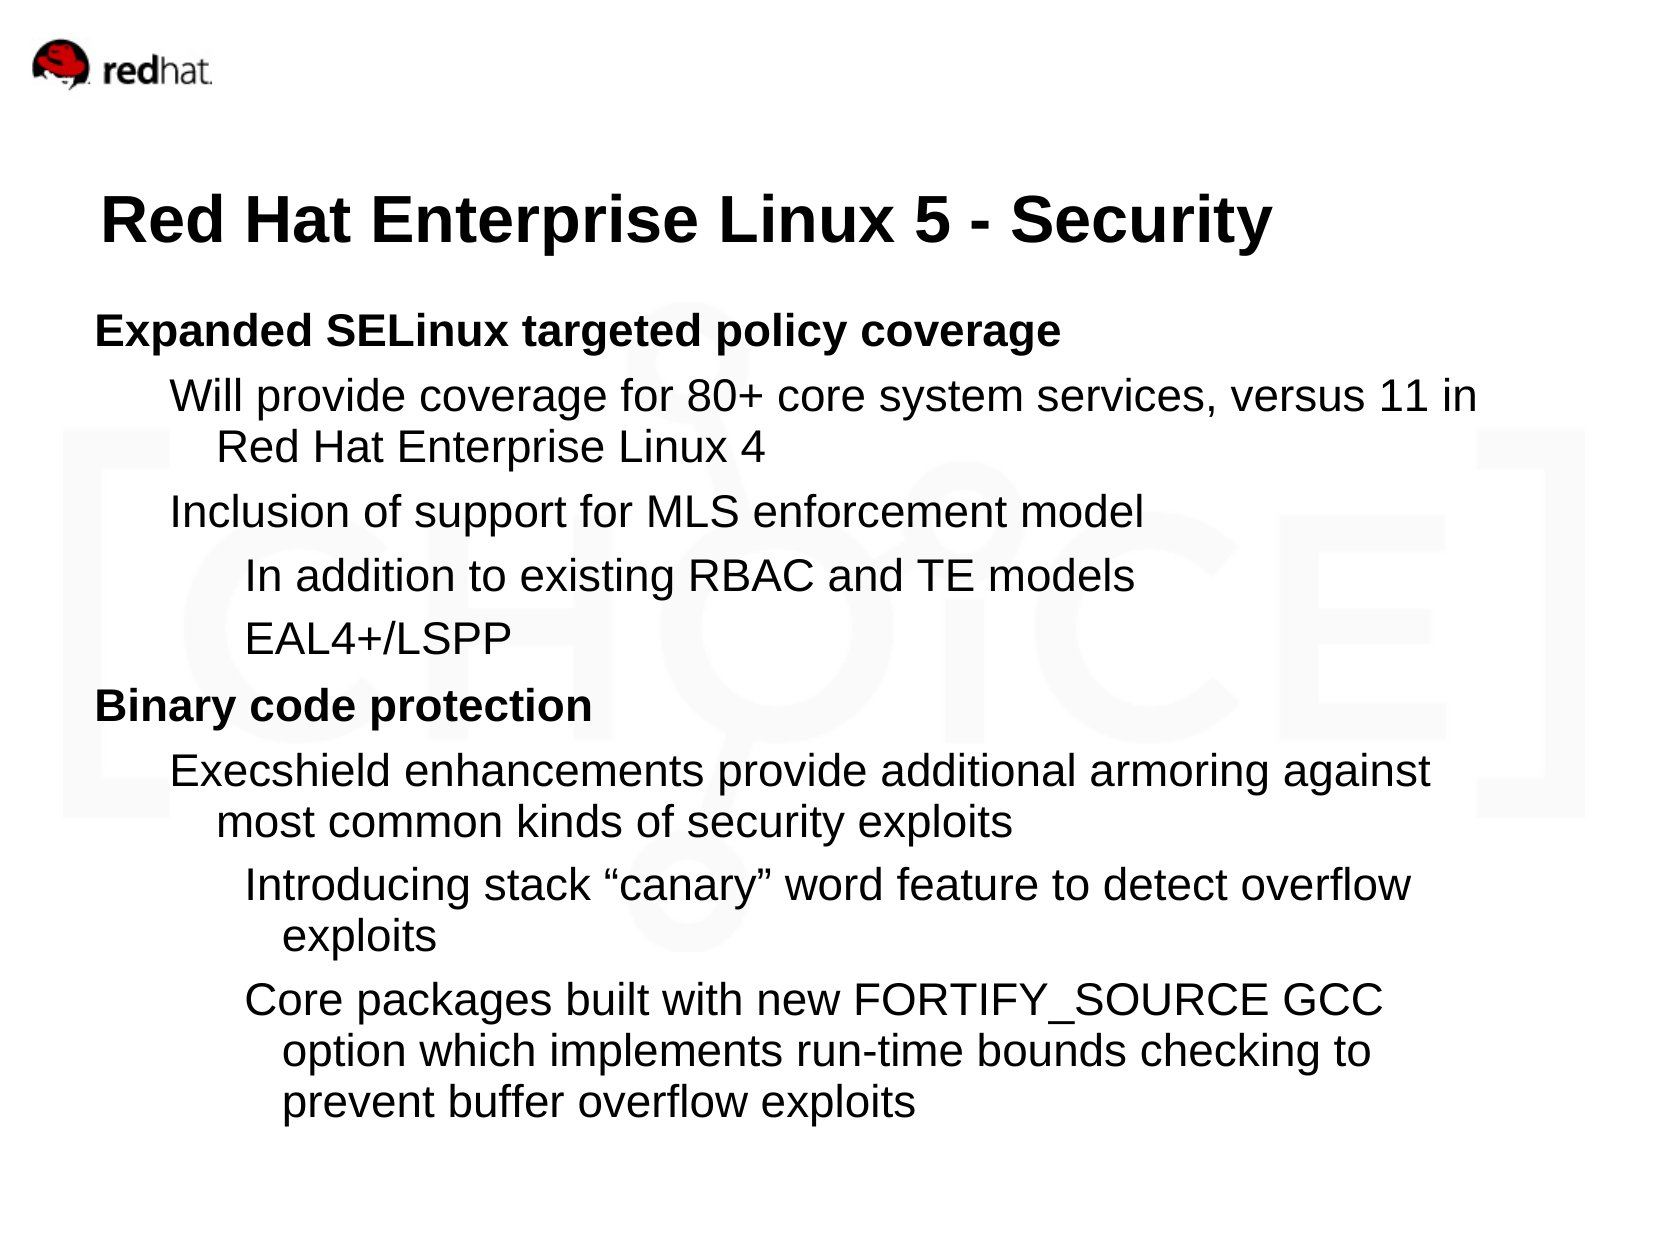

# Red Hat Enterprise Linux 5 - Security
Expanded SELinux targeted policy coverage
Will provide coverage for 80+ core system services, versus 11 in Red Hat Enterprise Linux 4
Inclusion of support for MLS enforcement model
In addition to existing RBAC and TE models
EAL4+/LSPP
Binary code protection
Execshield enhancements provide additional armoring against most common kinds of security exploits
Introducing stack “canary” word feature to detect overflow exploits
Core packages built with new FORTIFY_SOURCE GCC option which implements run-time bounds checking to prevent buffer overflow exploits